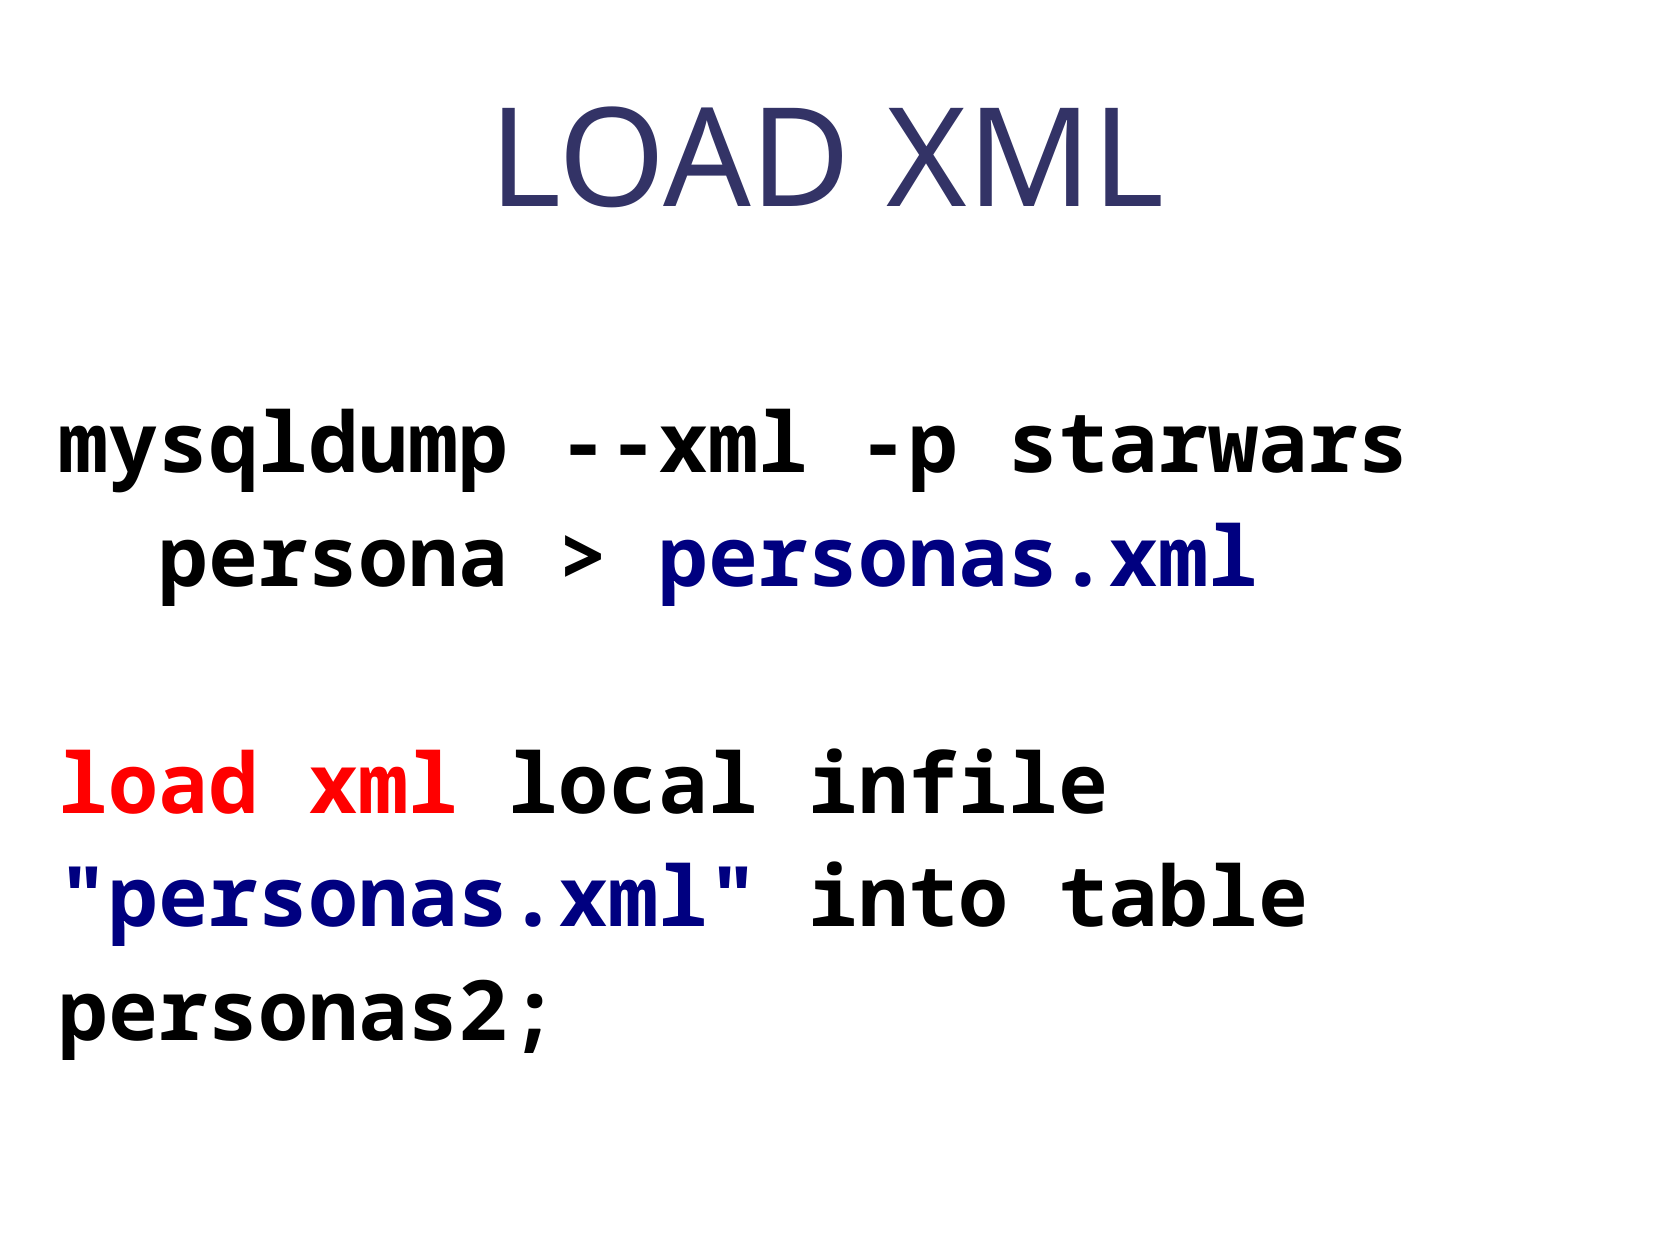

# LOAD XML
mysqldump --xml -p starwars
 persona > personas.xml
load xml local infile "personas.xml" into table personas2;